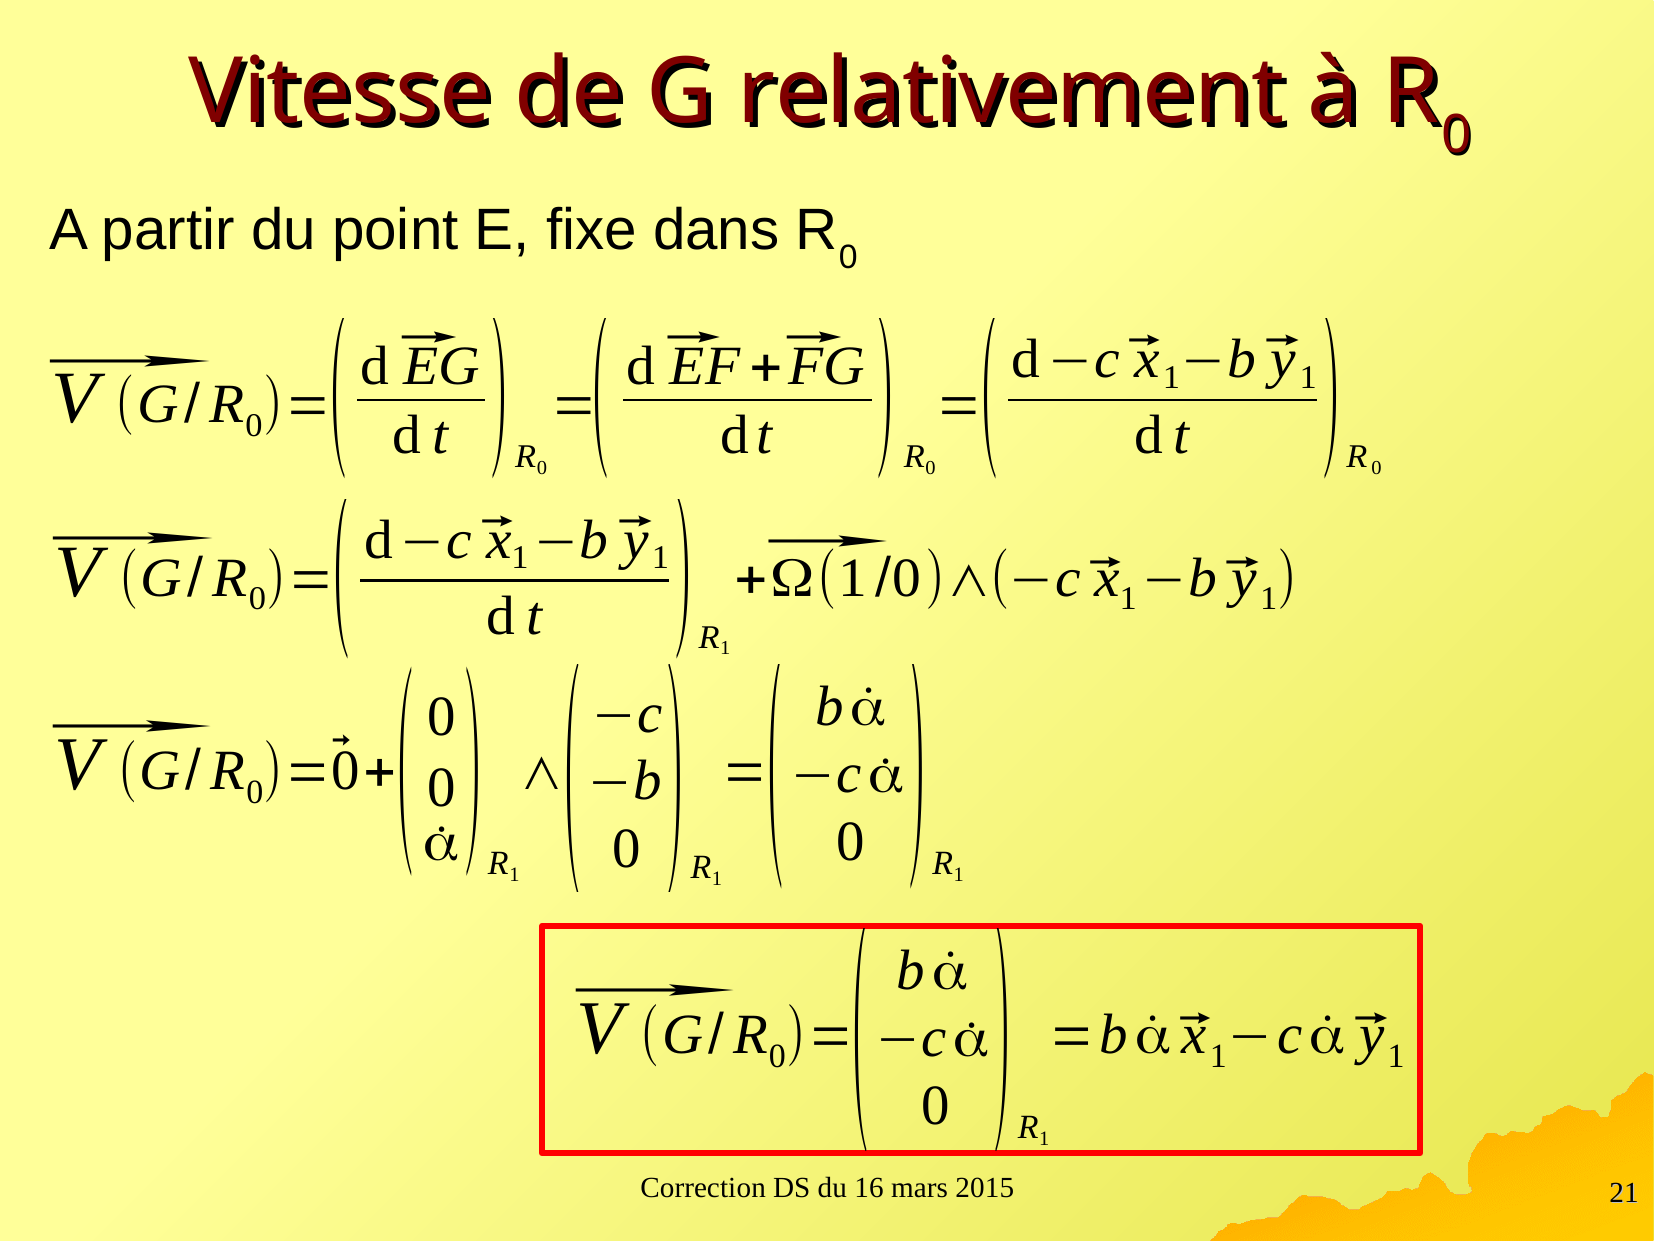

# Vitesse de G relativement à R0
A partir du point E, fixe dans R0
Correction DS du 16 mars 2015